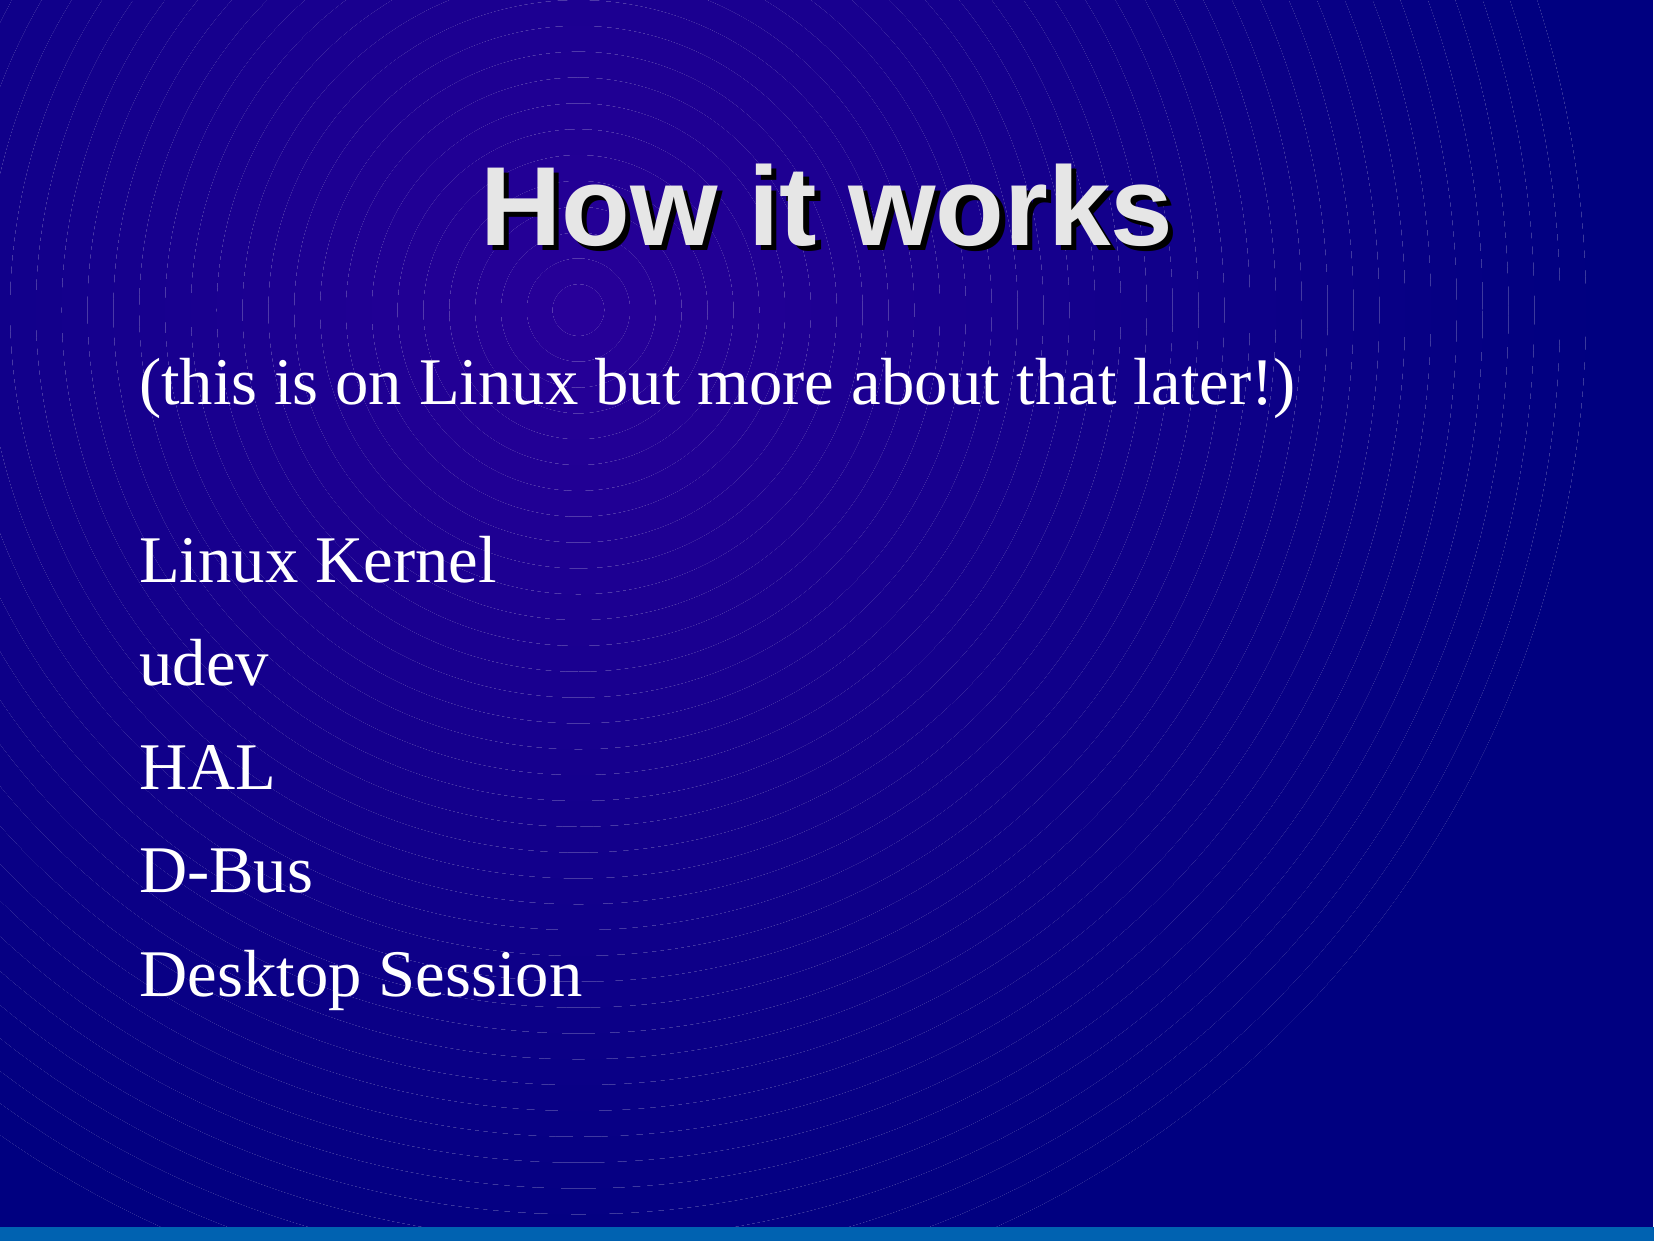

# How it works
(this is on Linux but more about that later!)
Linux Kernel
udev
HAL
D-Bus
Desktop Session